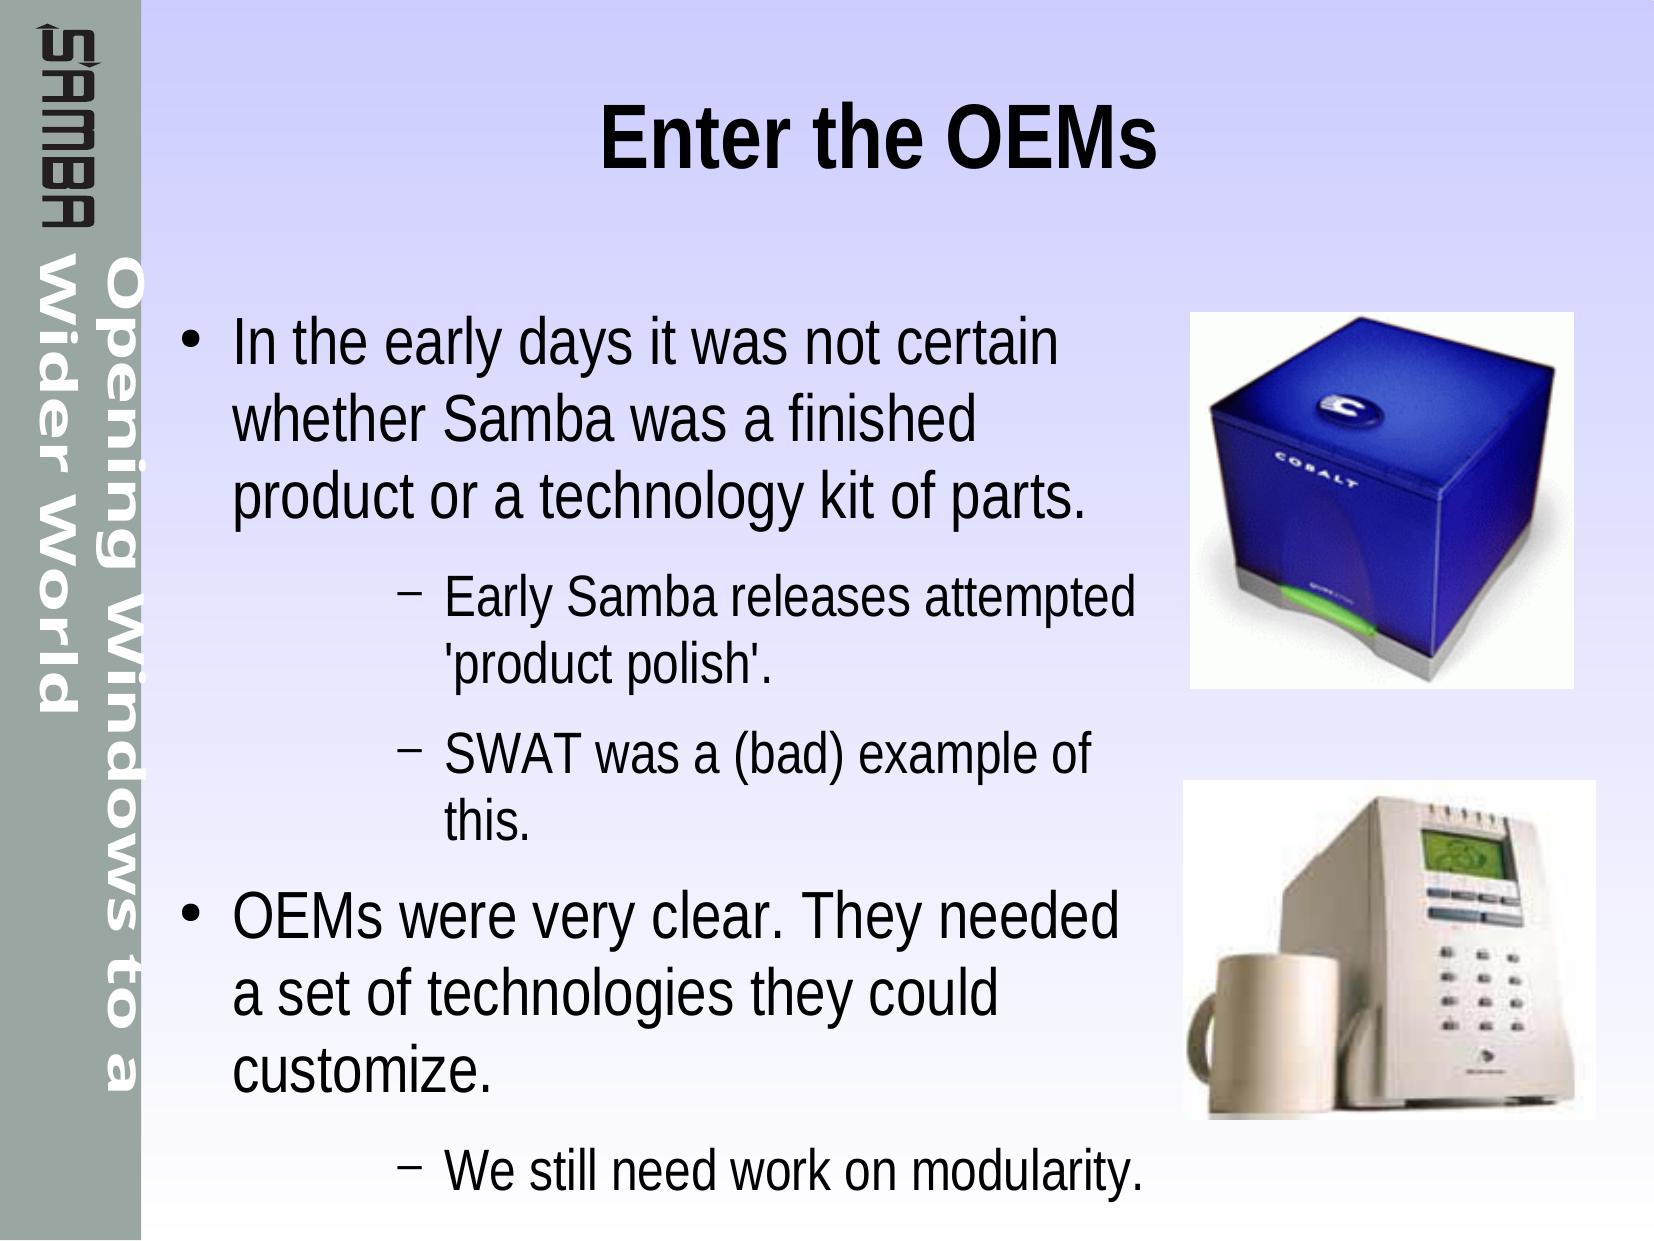

# Enter the OEMs
In the early days it was not certain whether Samba was a finished product or a technology kit of parts.
Early Samba releases attempted 'product polish'.
SWAT was a (bad) example of this.
OEMs were very clear. They needed a set of technologies they could customize.
We still need work on modularity.